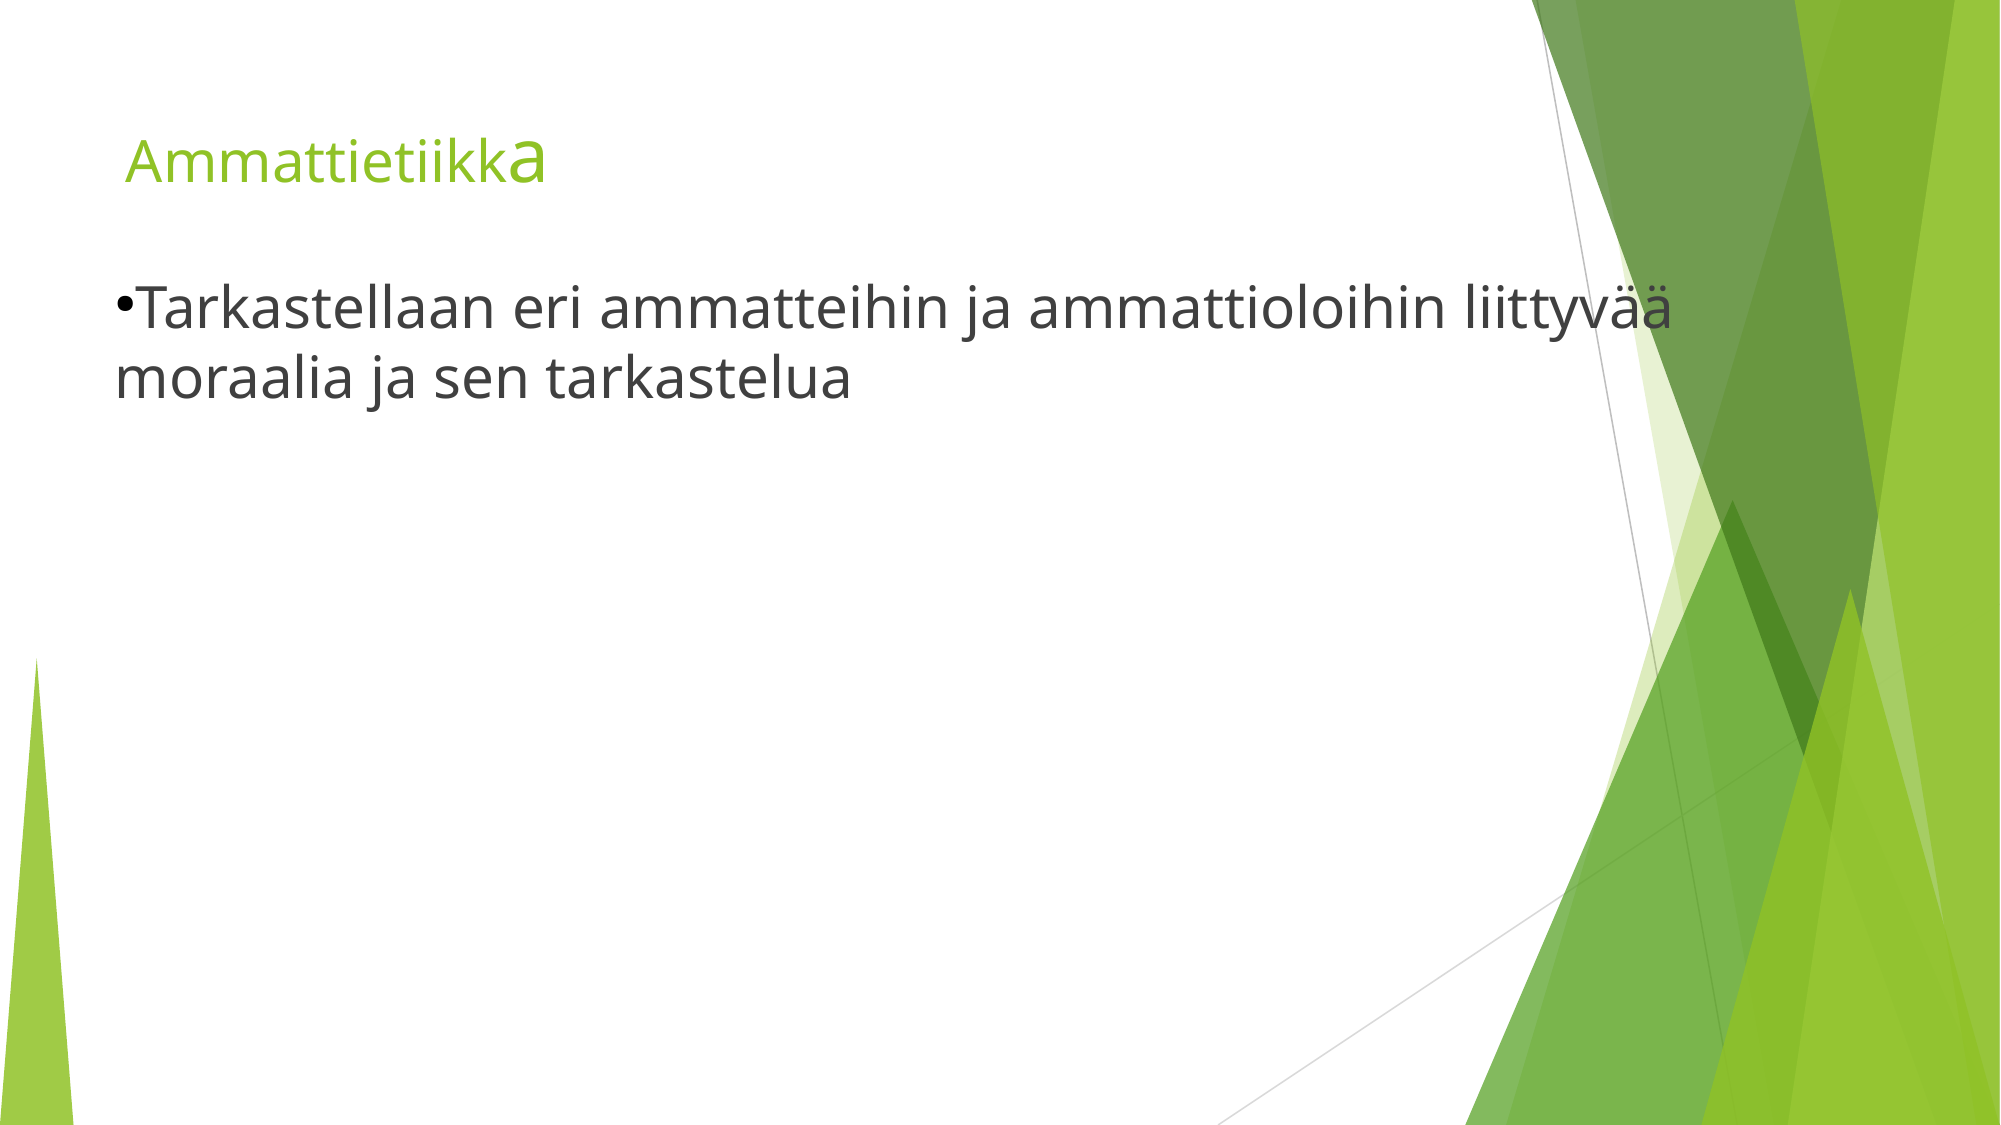

# Ammattietiikka
Tarkastellaan eri ammatteihin ja ammattioloihin liittyvää moraalia ja sen tarkastelua